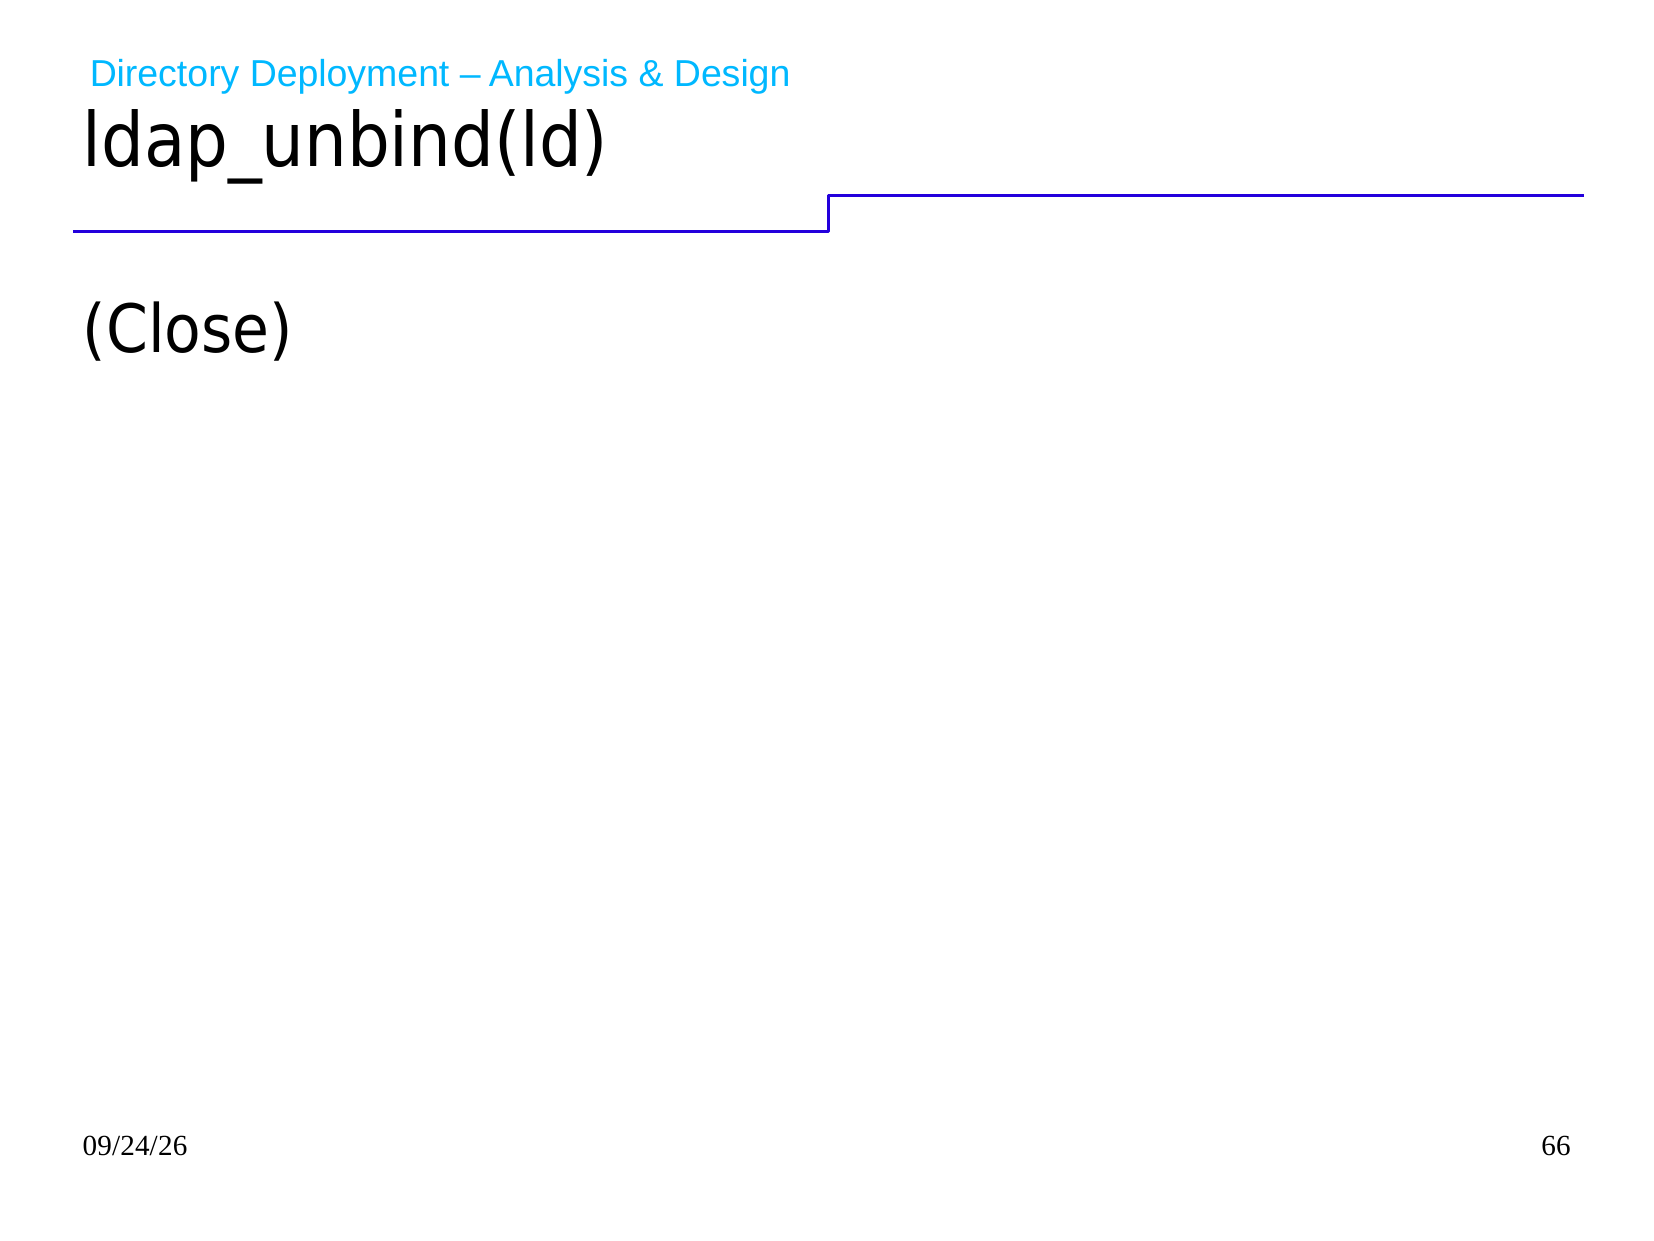

Directory Deployment – Analysis & Design
# ldap_unbind(ld)
(Close)
66